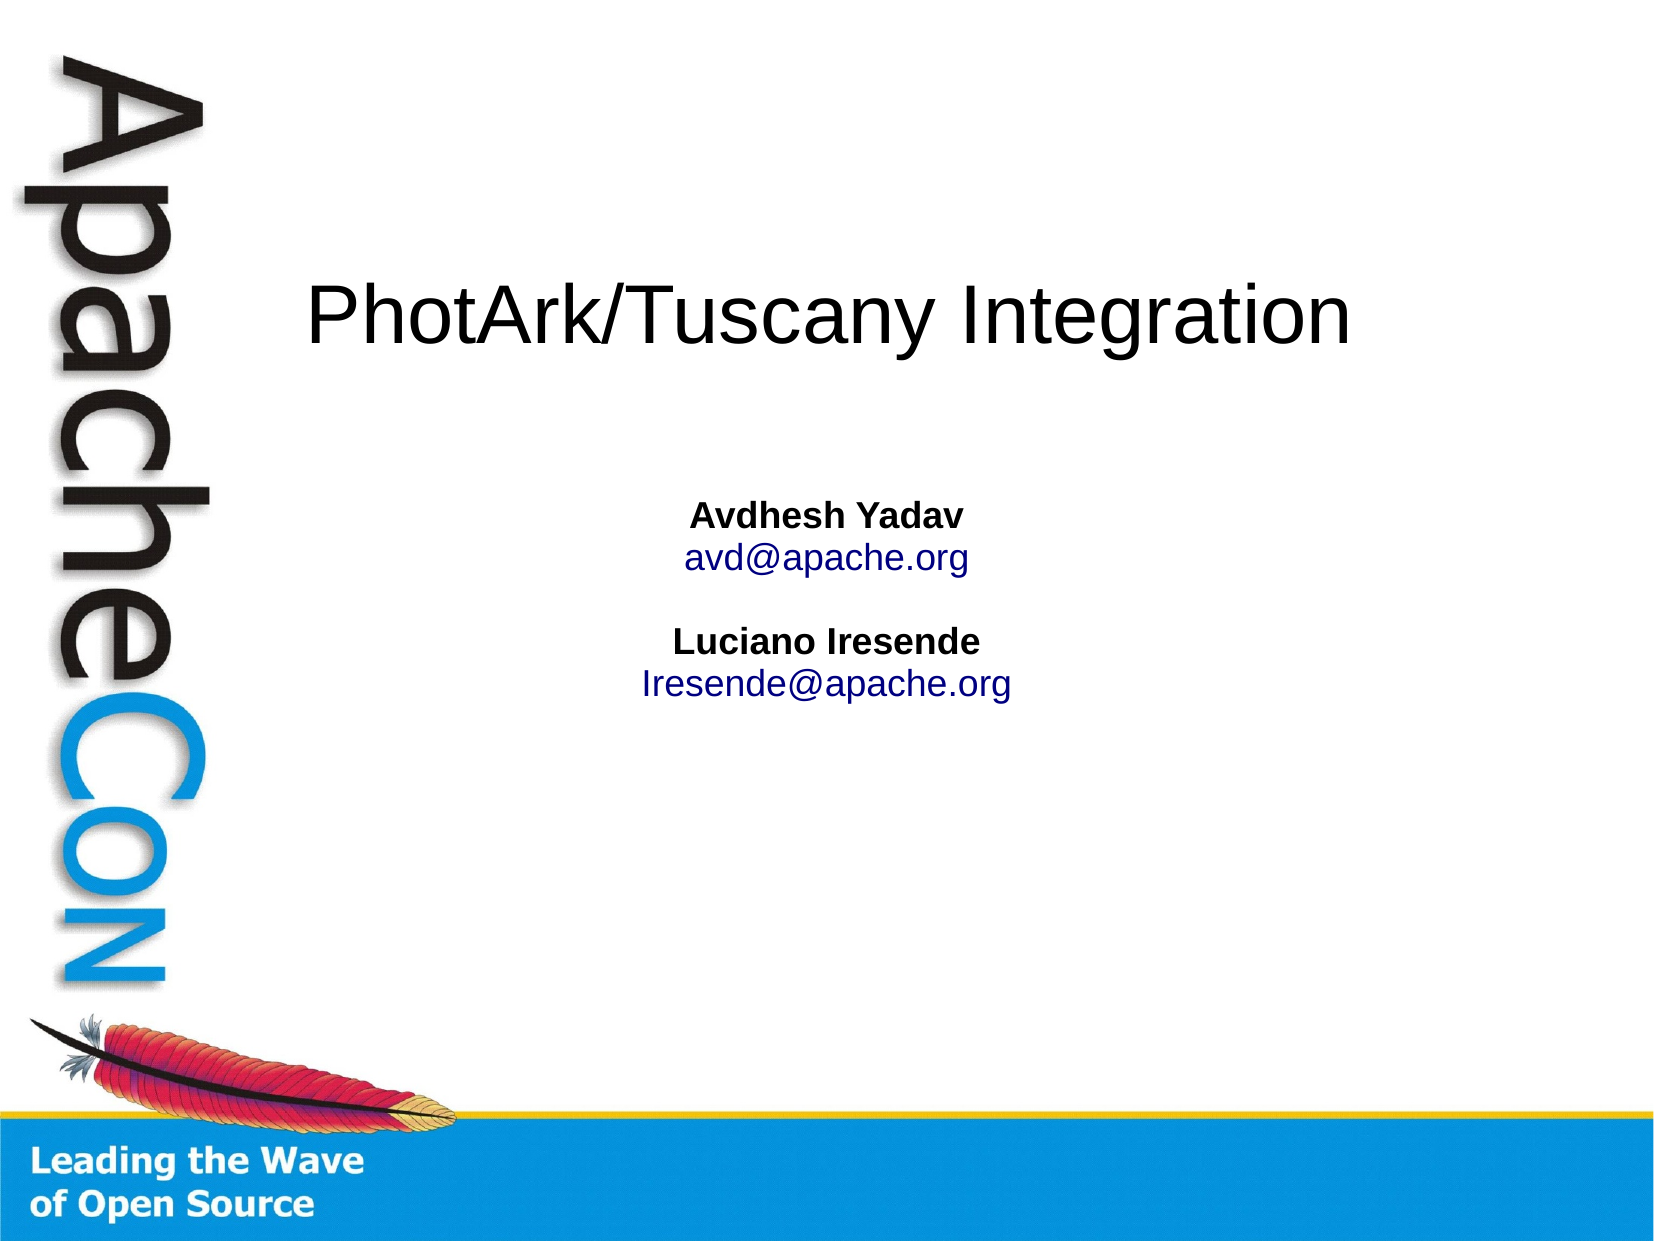

Avdhesh Yadav
avd@apache.org
Luciano Iresende
Iresende@apache.org
# PhotArk/Tuscany Integration